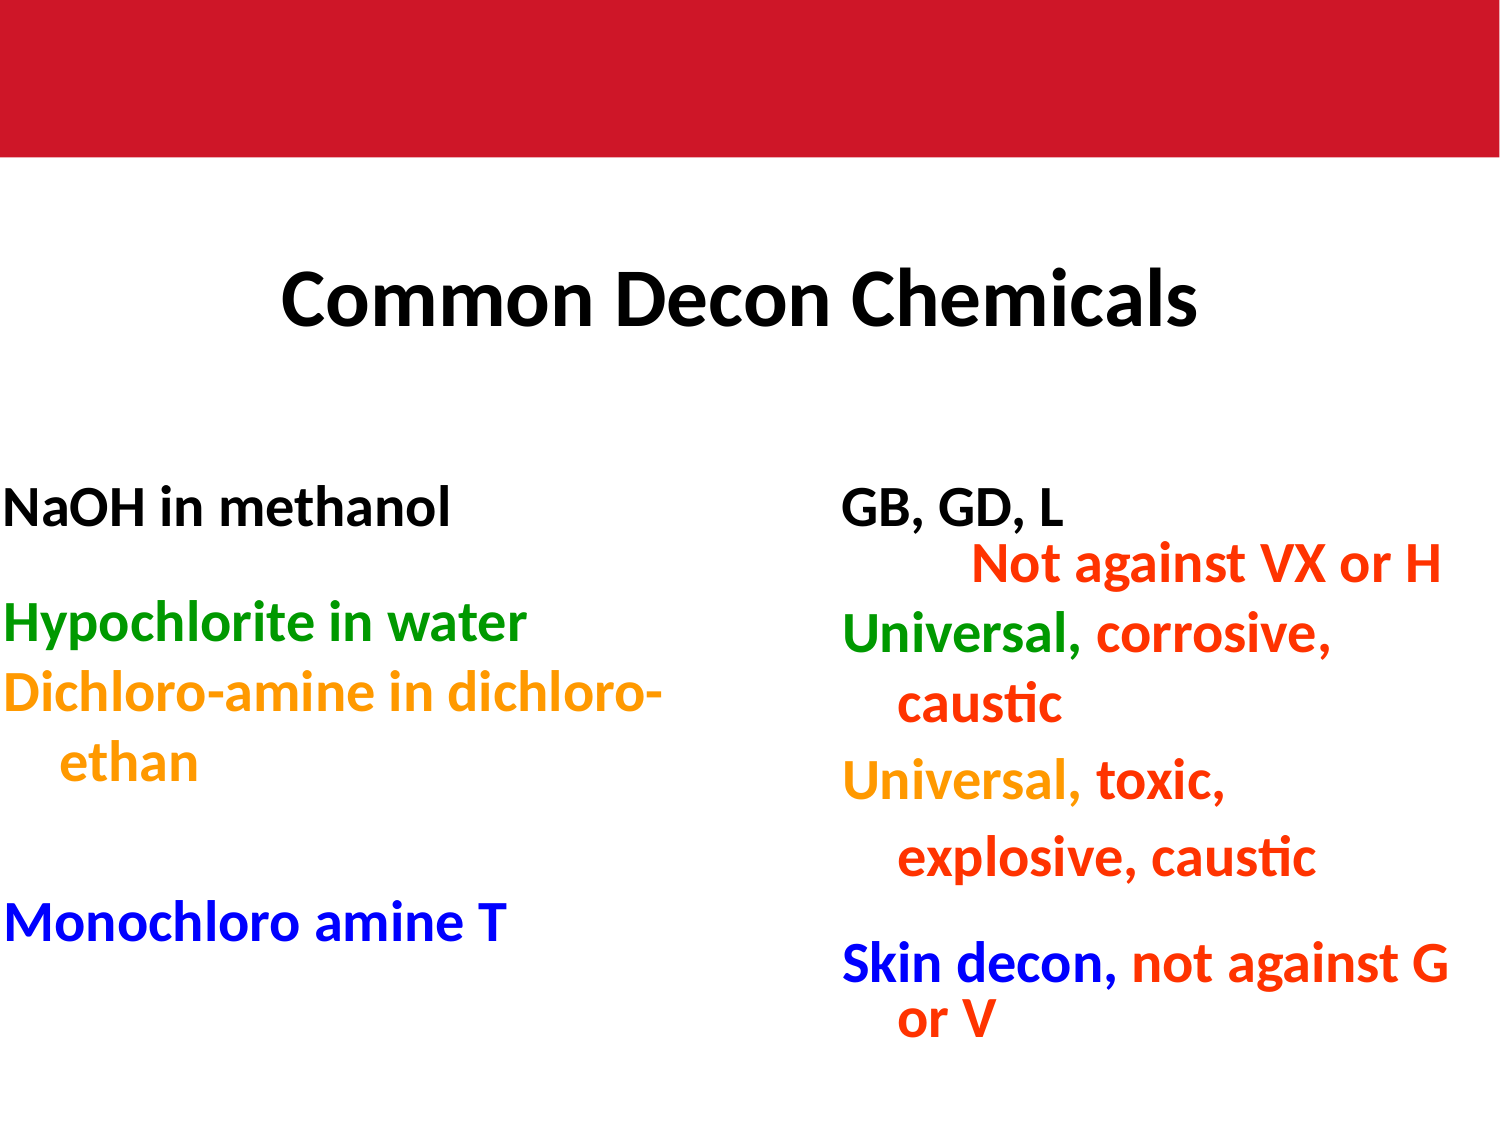

Common Decon Chemicals
NaOH in methanol
Hypochlorite in water
Dichloro-amine in dichloro-ethan
Monochloro amine T
GB, GD, L
	Not against VX or H
Universal, corrosive, caustic
Universal, toxic, explosive, caustic
Skin decon, not against G or V
DATE